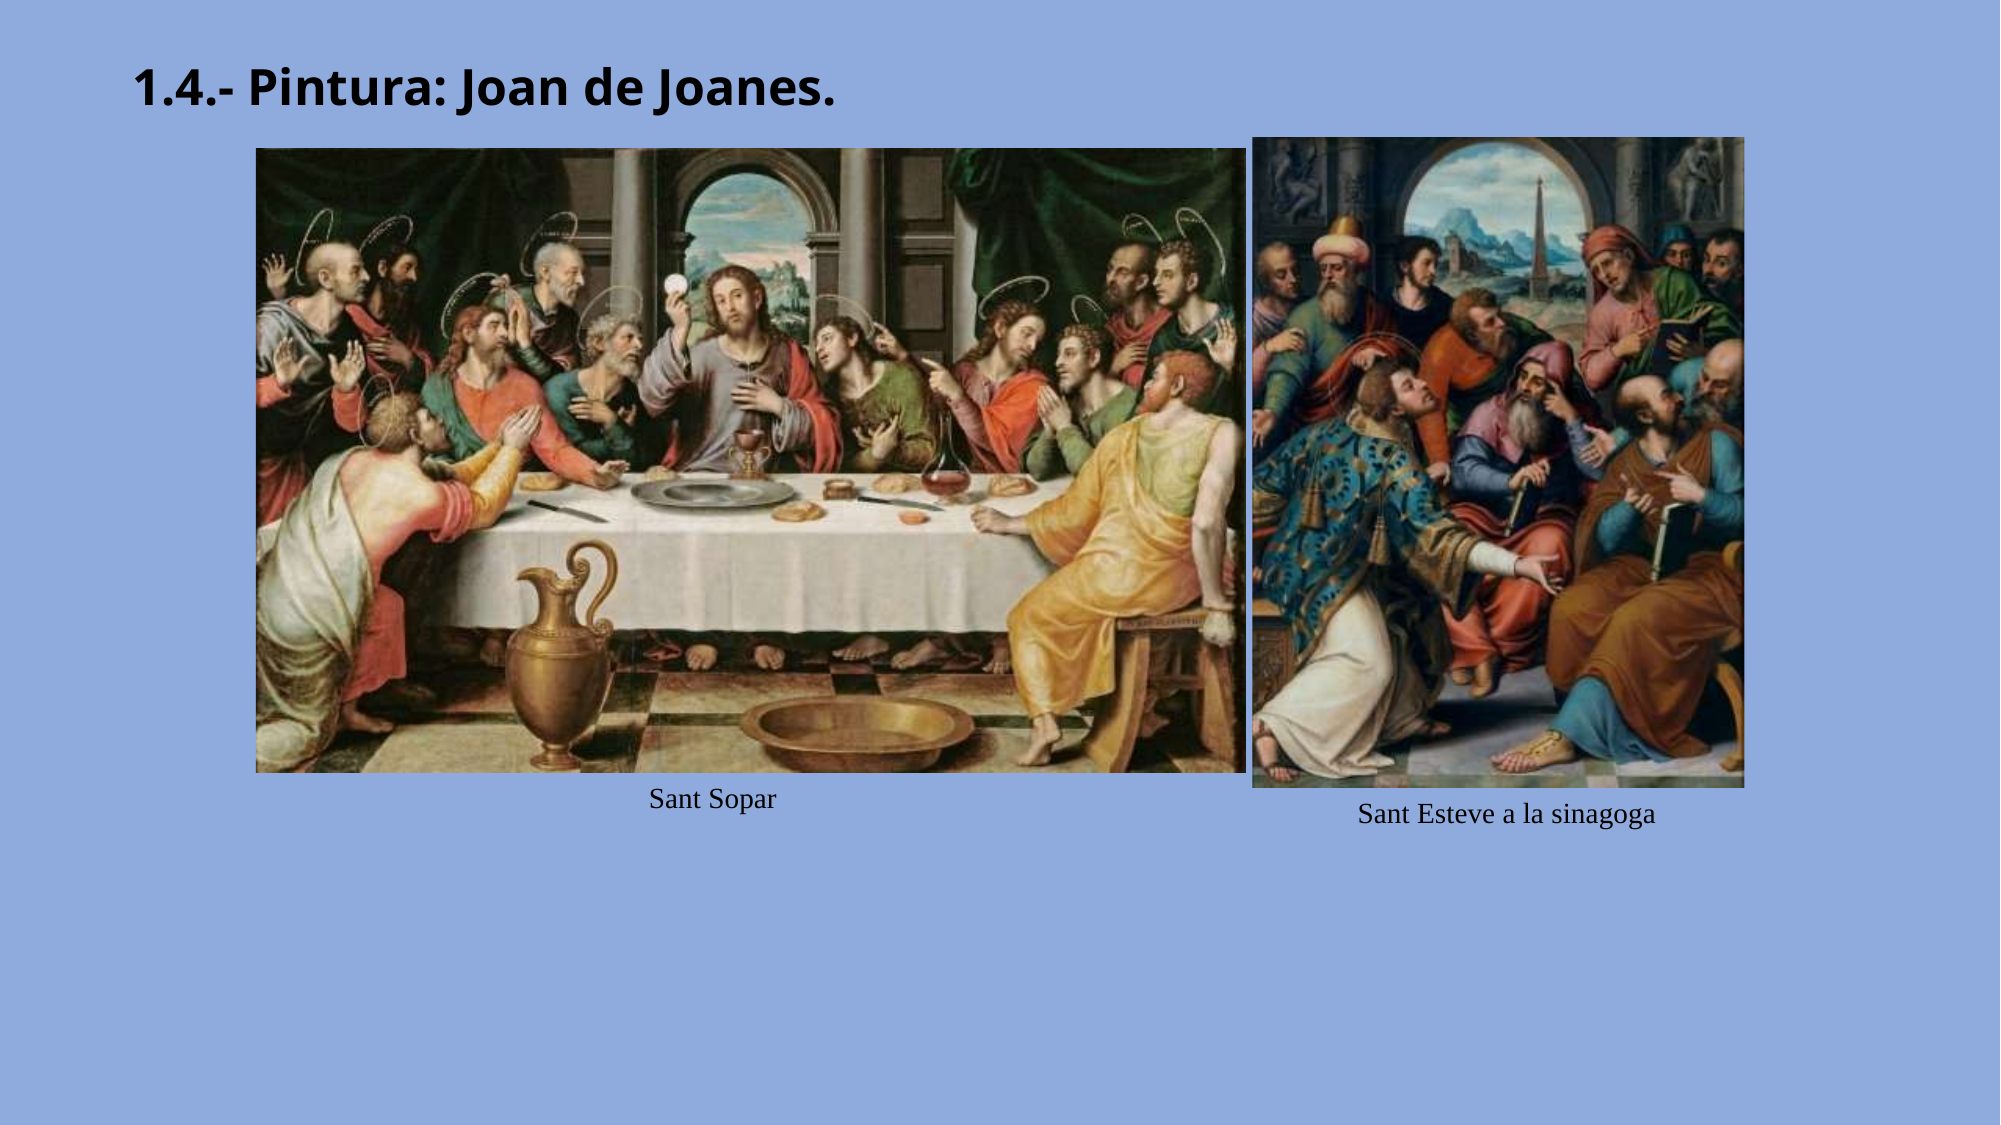

# 1.4.- Pintura: Joan de Joanes.
Sant Sopar
Sant Esteve a la sinagoga